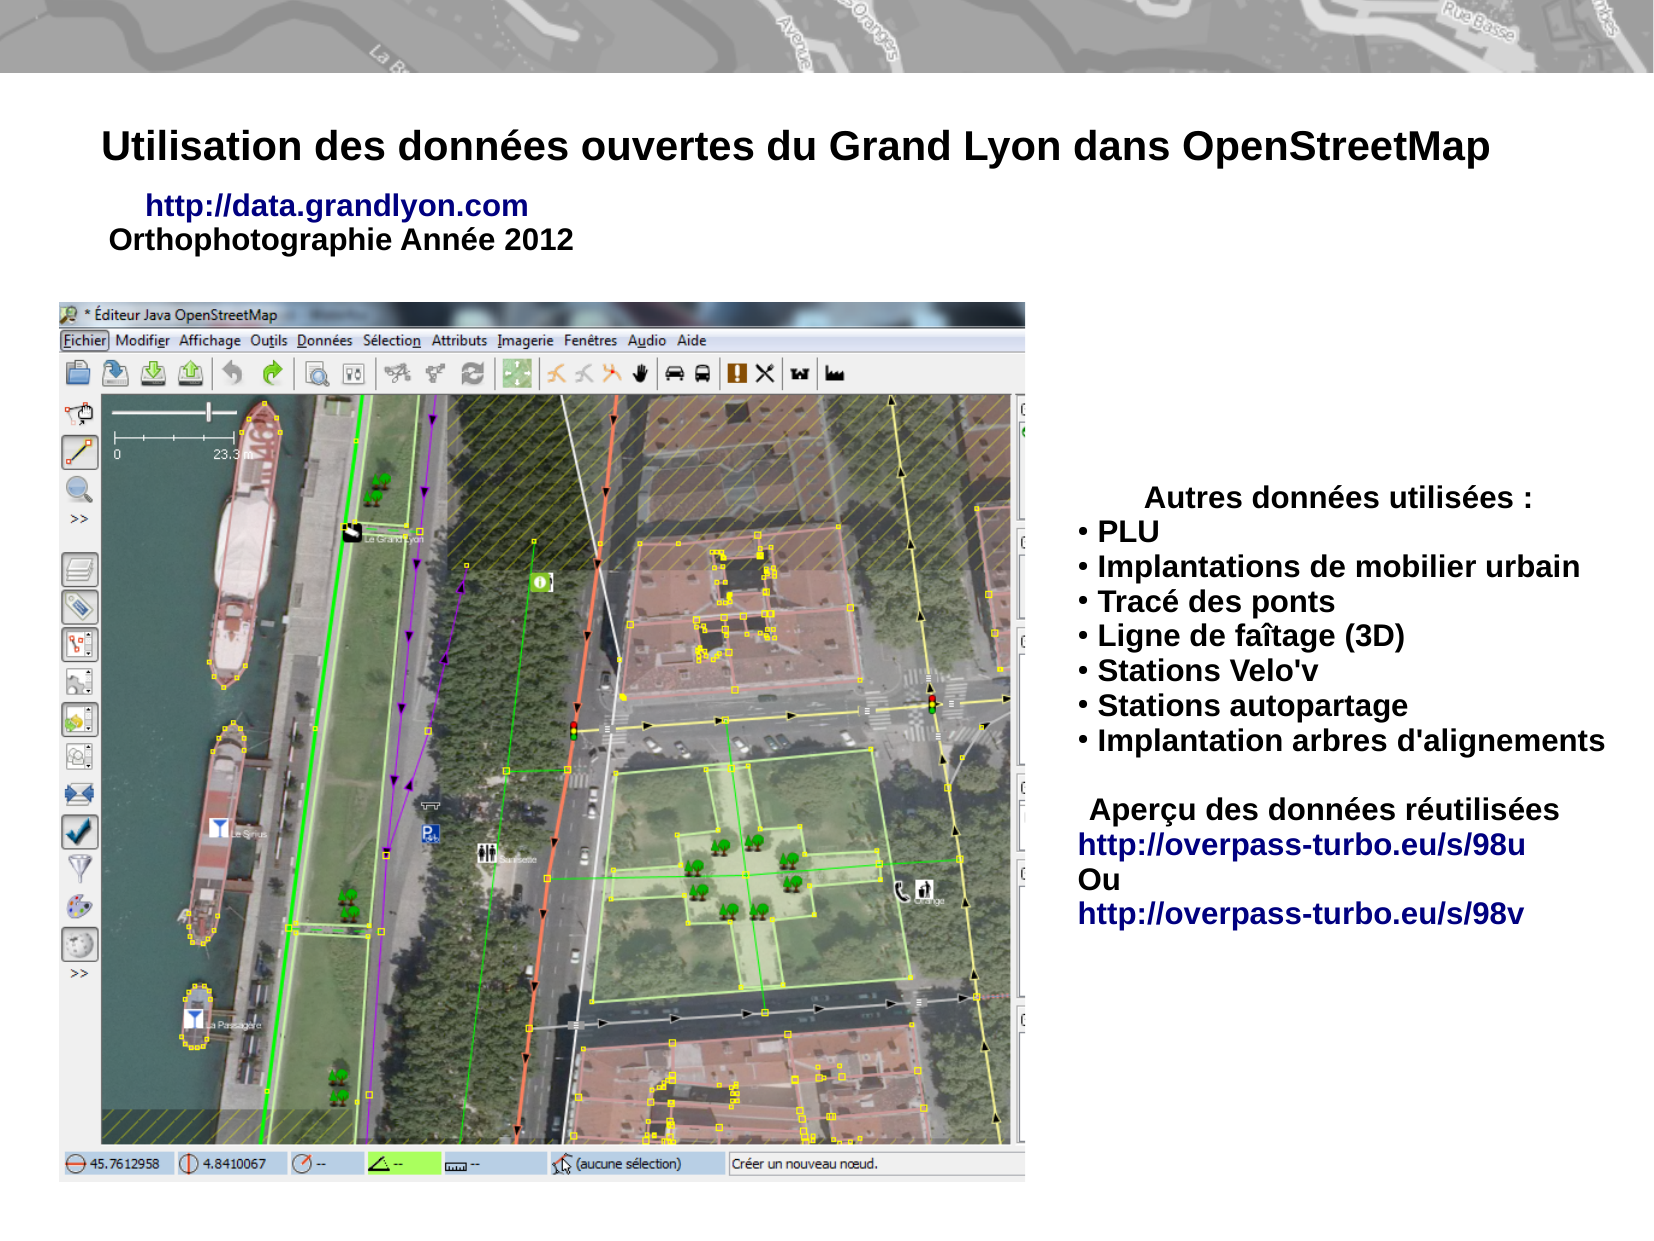

Utilisation des données ouvertes du Grand Lyon dans OpenStreetMap
http://data.grandlyon.com
 Orthophotographie Année 2012
Autres données utilisées :
 PLU
 Implantations de mobilier urbain
 Tracé des ponts
 Ligne de faîtage (3D)
 Stations Velo'v
 Stations autopartage
 Implantation arbres d'alignements
Aperçu des données réutilisées
http://overpass-turbo.eu/s/98u
Ou
http://overpass-turbo.eu/s/98v